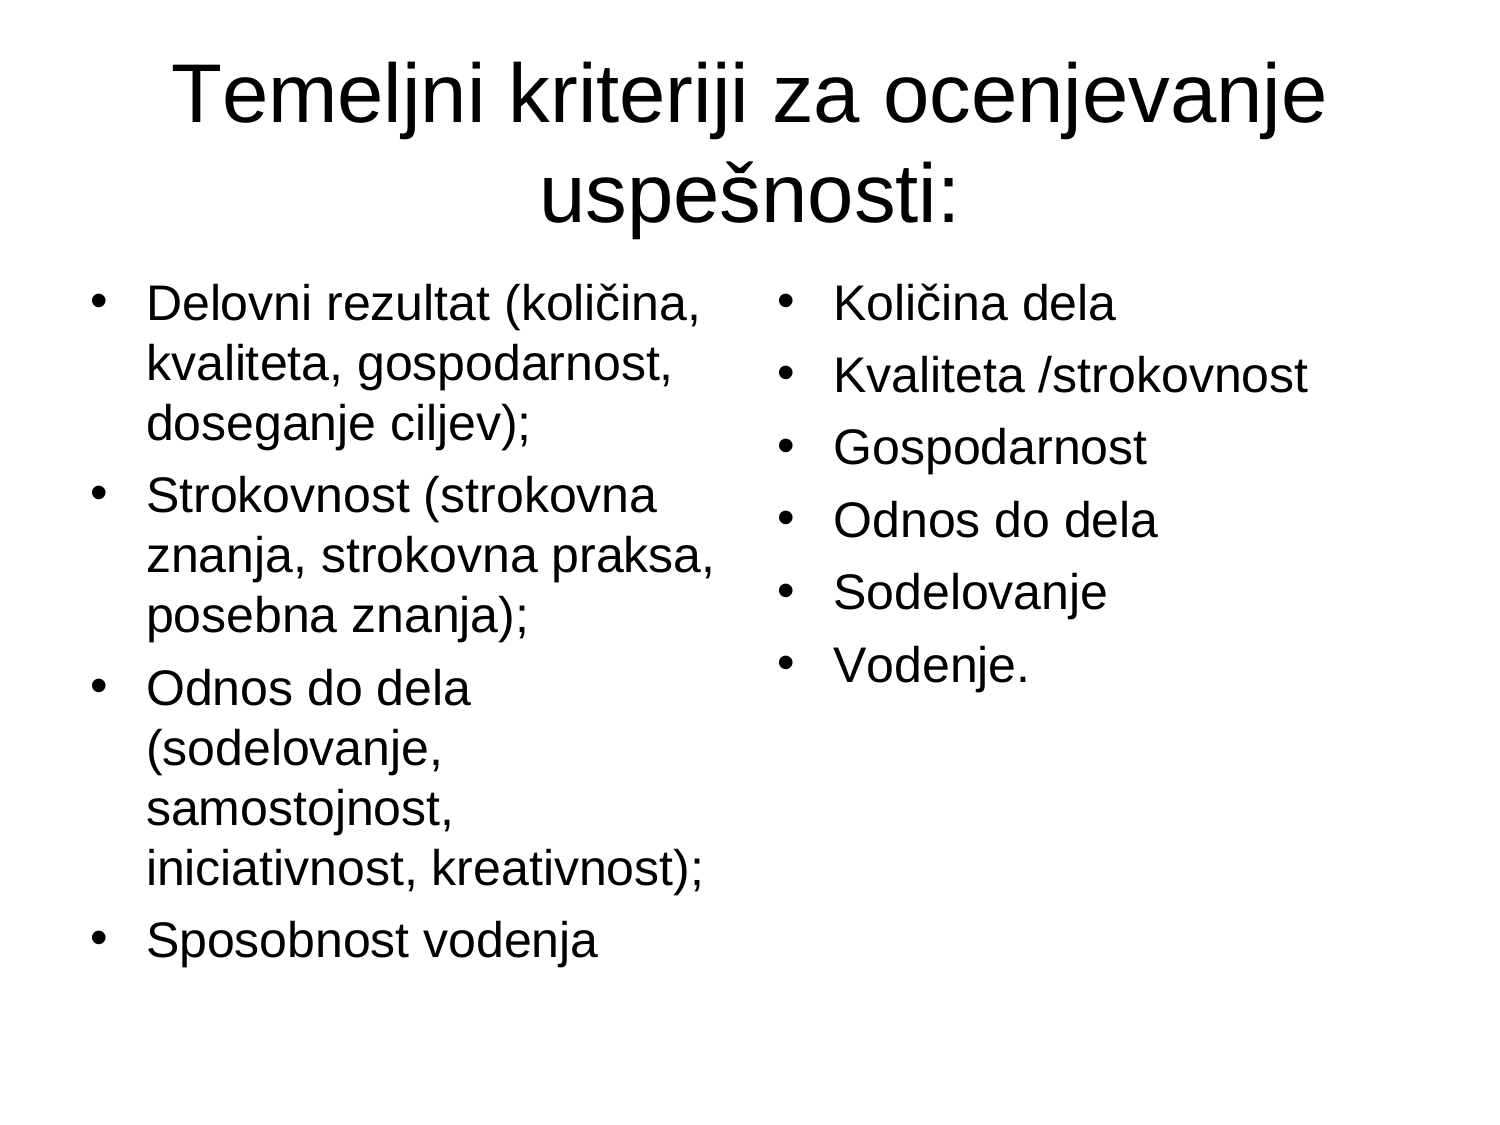

# Temeljni kriteriji za ocenjevanje uspešnosti:
Delovni rezultat (količina, kvaliteta, gospodarnost, doseganje ciljev);
Strokovnost (strokovna znanja, strokovna praksa, posebna znanja);
Odnos do dela (sodelovanje, samostojnost, iniciativnost, kreativnost);
Sposobnost vodenja
Količina dela
Kvaliteta /strokovnost
Gospodarnost
Odnos do dela
Sodelovanje
Vodenje.